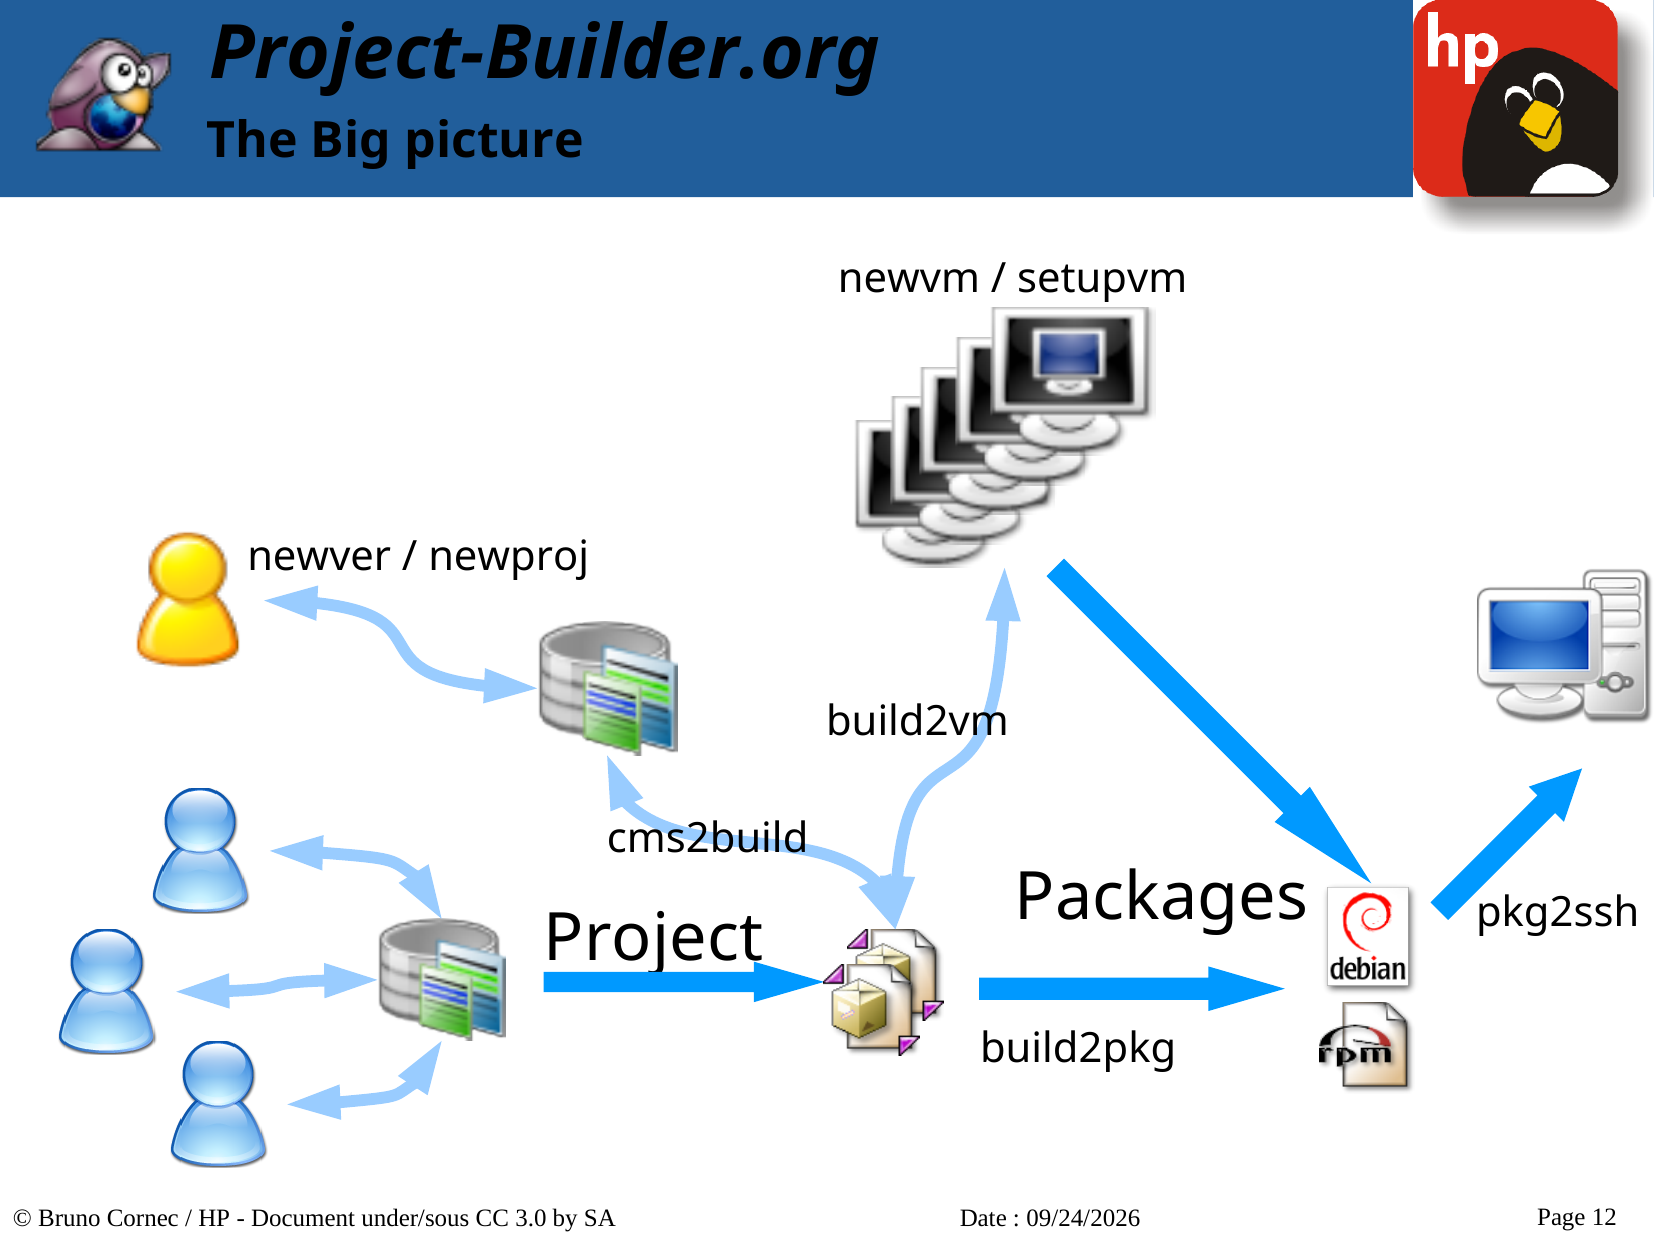

# The Big picture
newvm / setupvm
newver / newproj
build2vm
cms2build
Packages
pkg2ssh
Project
build2pkg